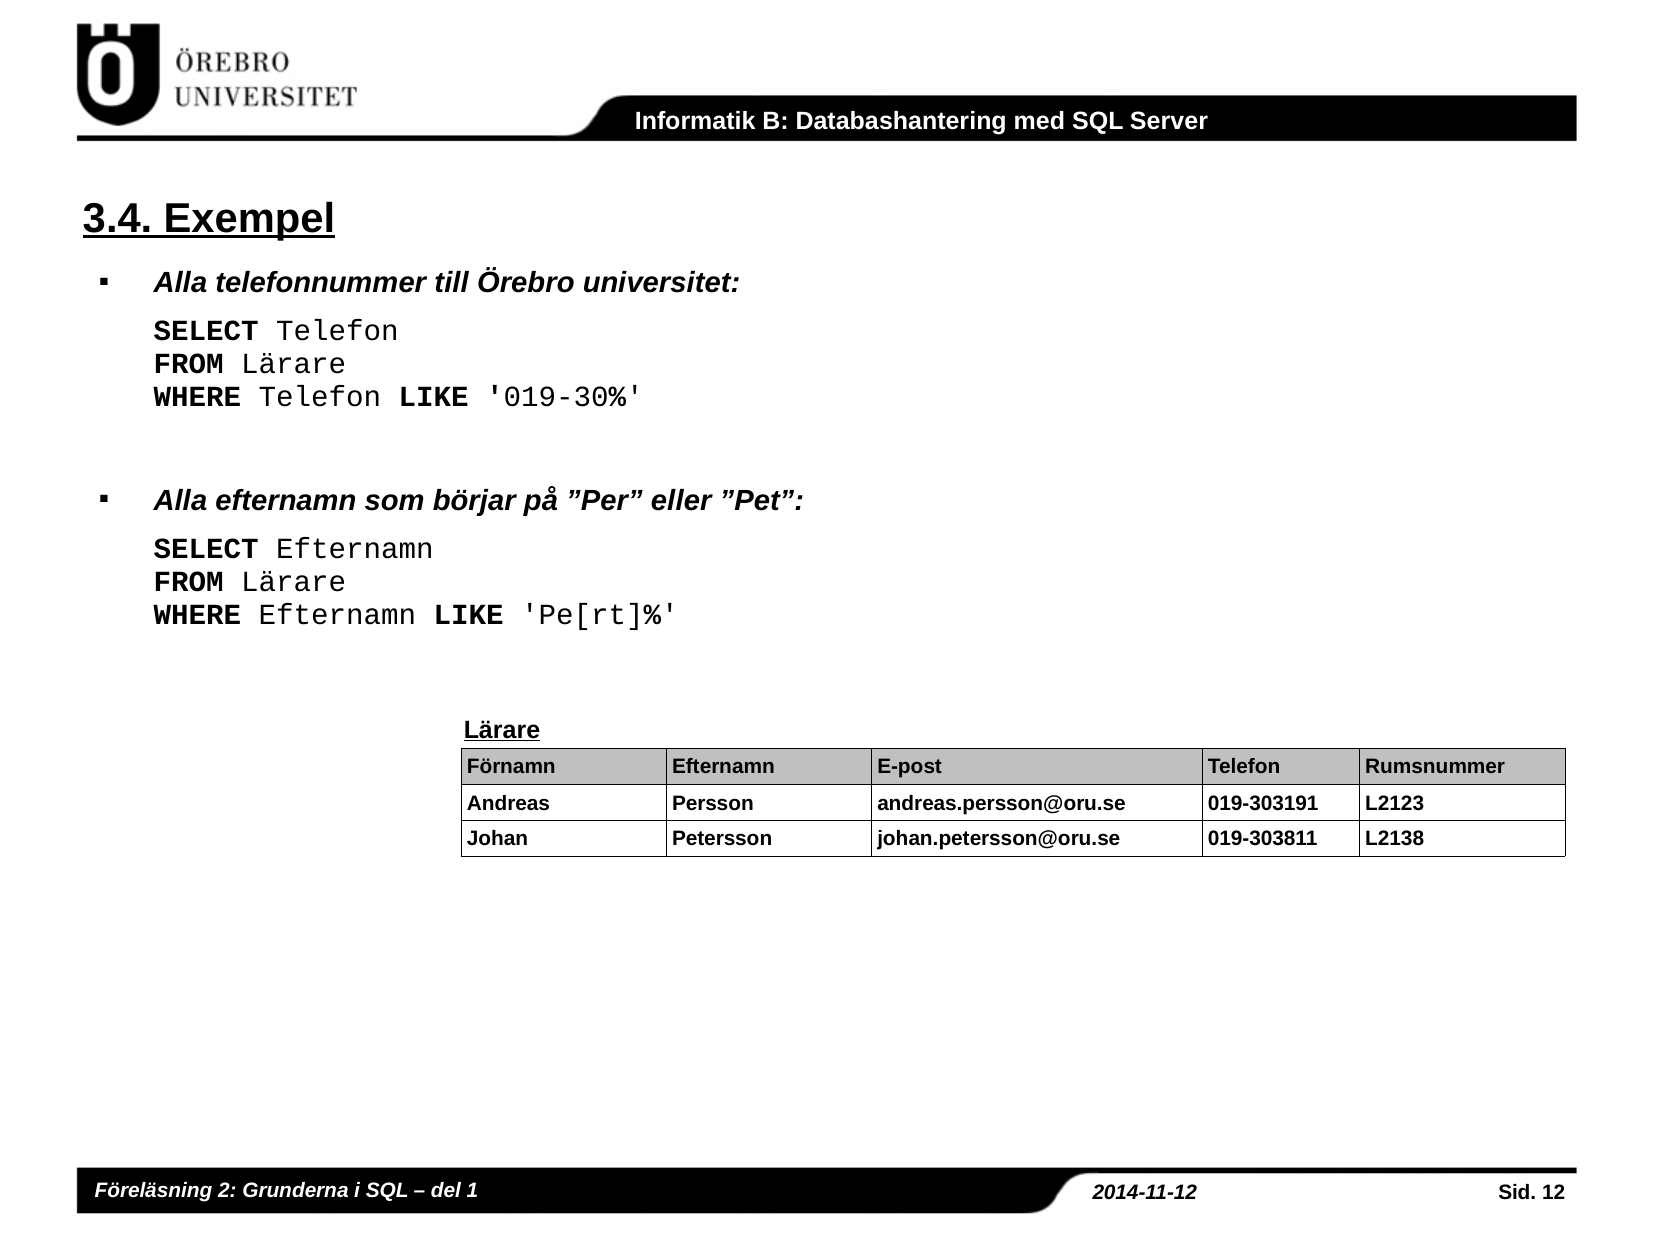

# 3.4. Exempel
Alla telefonnummer till Örebro universitet:
SELECT Telefon
FROM Lärare
WHERE Telefon LIKE '019-30%'
Alla efternamn som börjar på ”Per” eller ”Pet”:
SELECT Efternamn
FROM Lärare
WHERE Efternamn LIKE 'Pe[rt]%'
Lärare
| Förnamn | Efternamn | E-post | Telefon | Rumsnummer |
| --- | --- | --- | --- | --- |
| Andreas | Persson | andreas.persson@oru.se | 019-303191 | L2123 |
| Johan | Petersson | johan.petersson@oru.se | 019-303811 | L2138 |
Föreläsning 2: Grunderna i SQL – del 1
2014-11-12
12